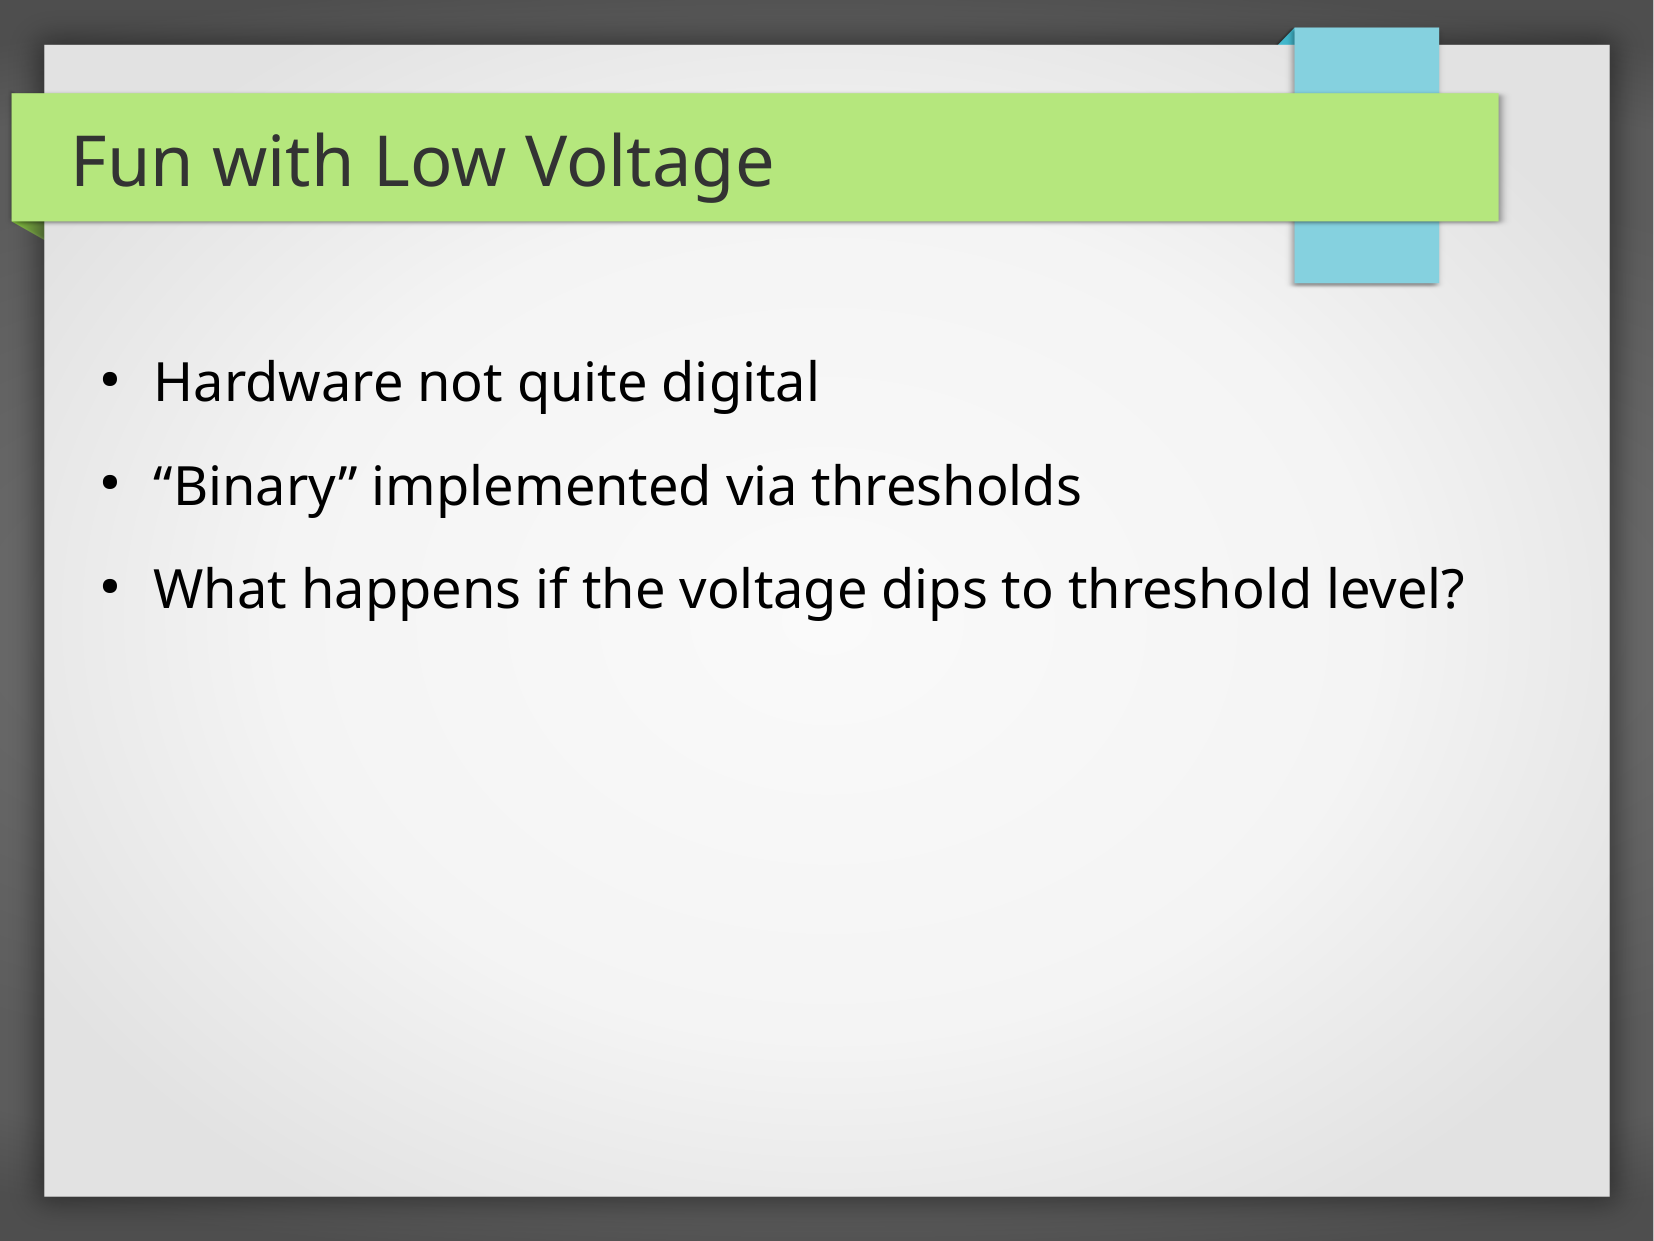

# Fun with Low Voltage
Hardware not quite digital
“Binary” implemented via thresholds
What happens if the voltage dips to threshold level?